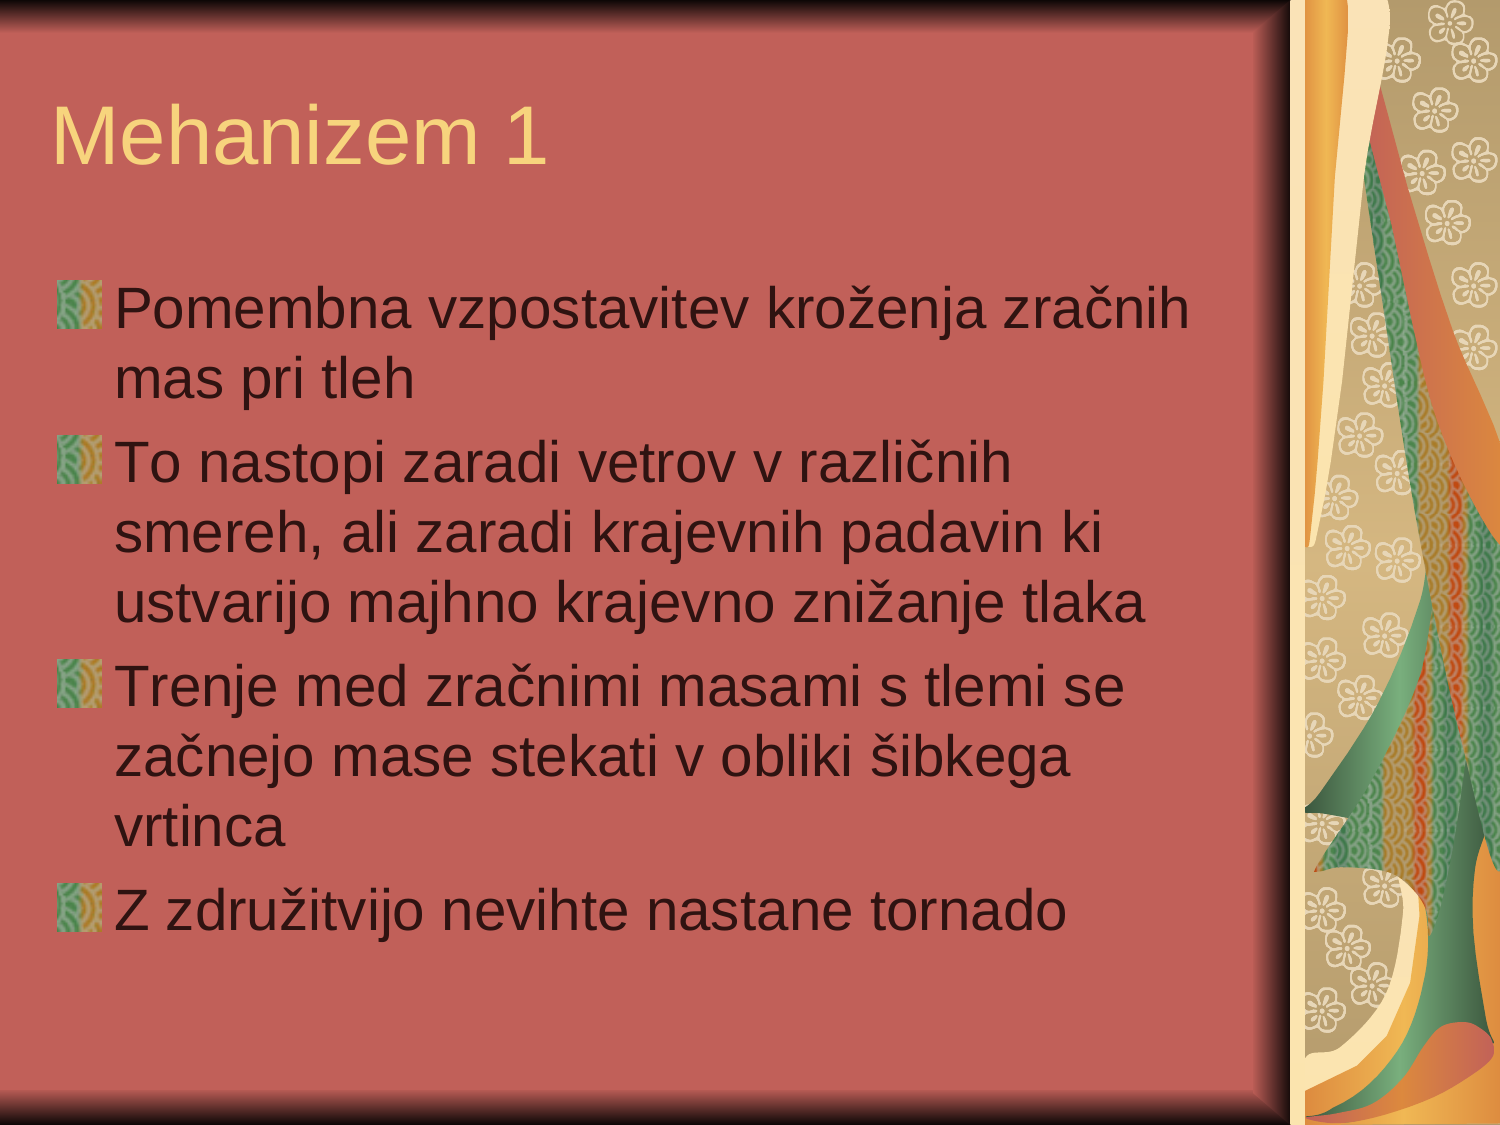

# Mehanizem 1
Pomembna vzpostavitev kroženja zračnih mas pri tleh
To nastopi zaradi vetrov v različnih smereh, ali zaradi krajevnih padavin ki ustvarijo majhno krajevno znižanje tlaka
Trenje med zračnimi masami s tlemi se začnejo mase stekati v obliki šibkega vrtinca
Z združitvijo nevihte nastane tornado